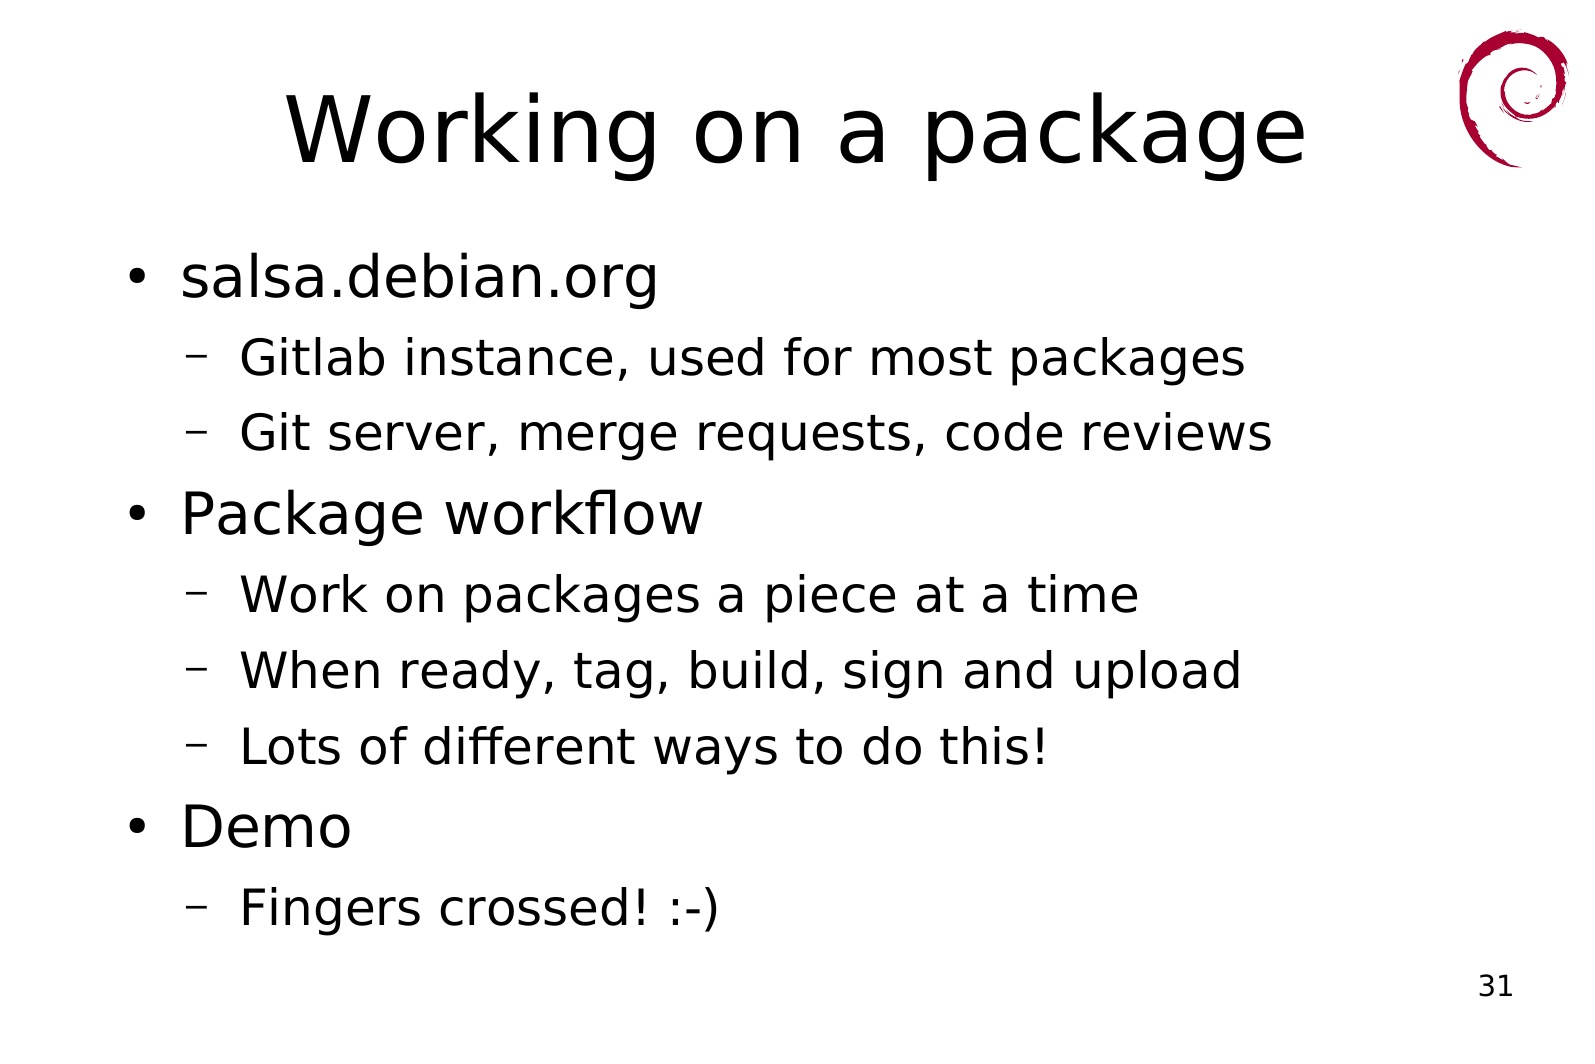

# Working on a package
salsa.debian.org
Gitlab instance, used for most packages
Git server, merge requests, code reviews
Package workflow
Work on packages a piece at a time
When ready, tag, build, sign and upload
Lots of different ways to do this!
Demo
Fingers crossed! :-)
31